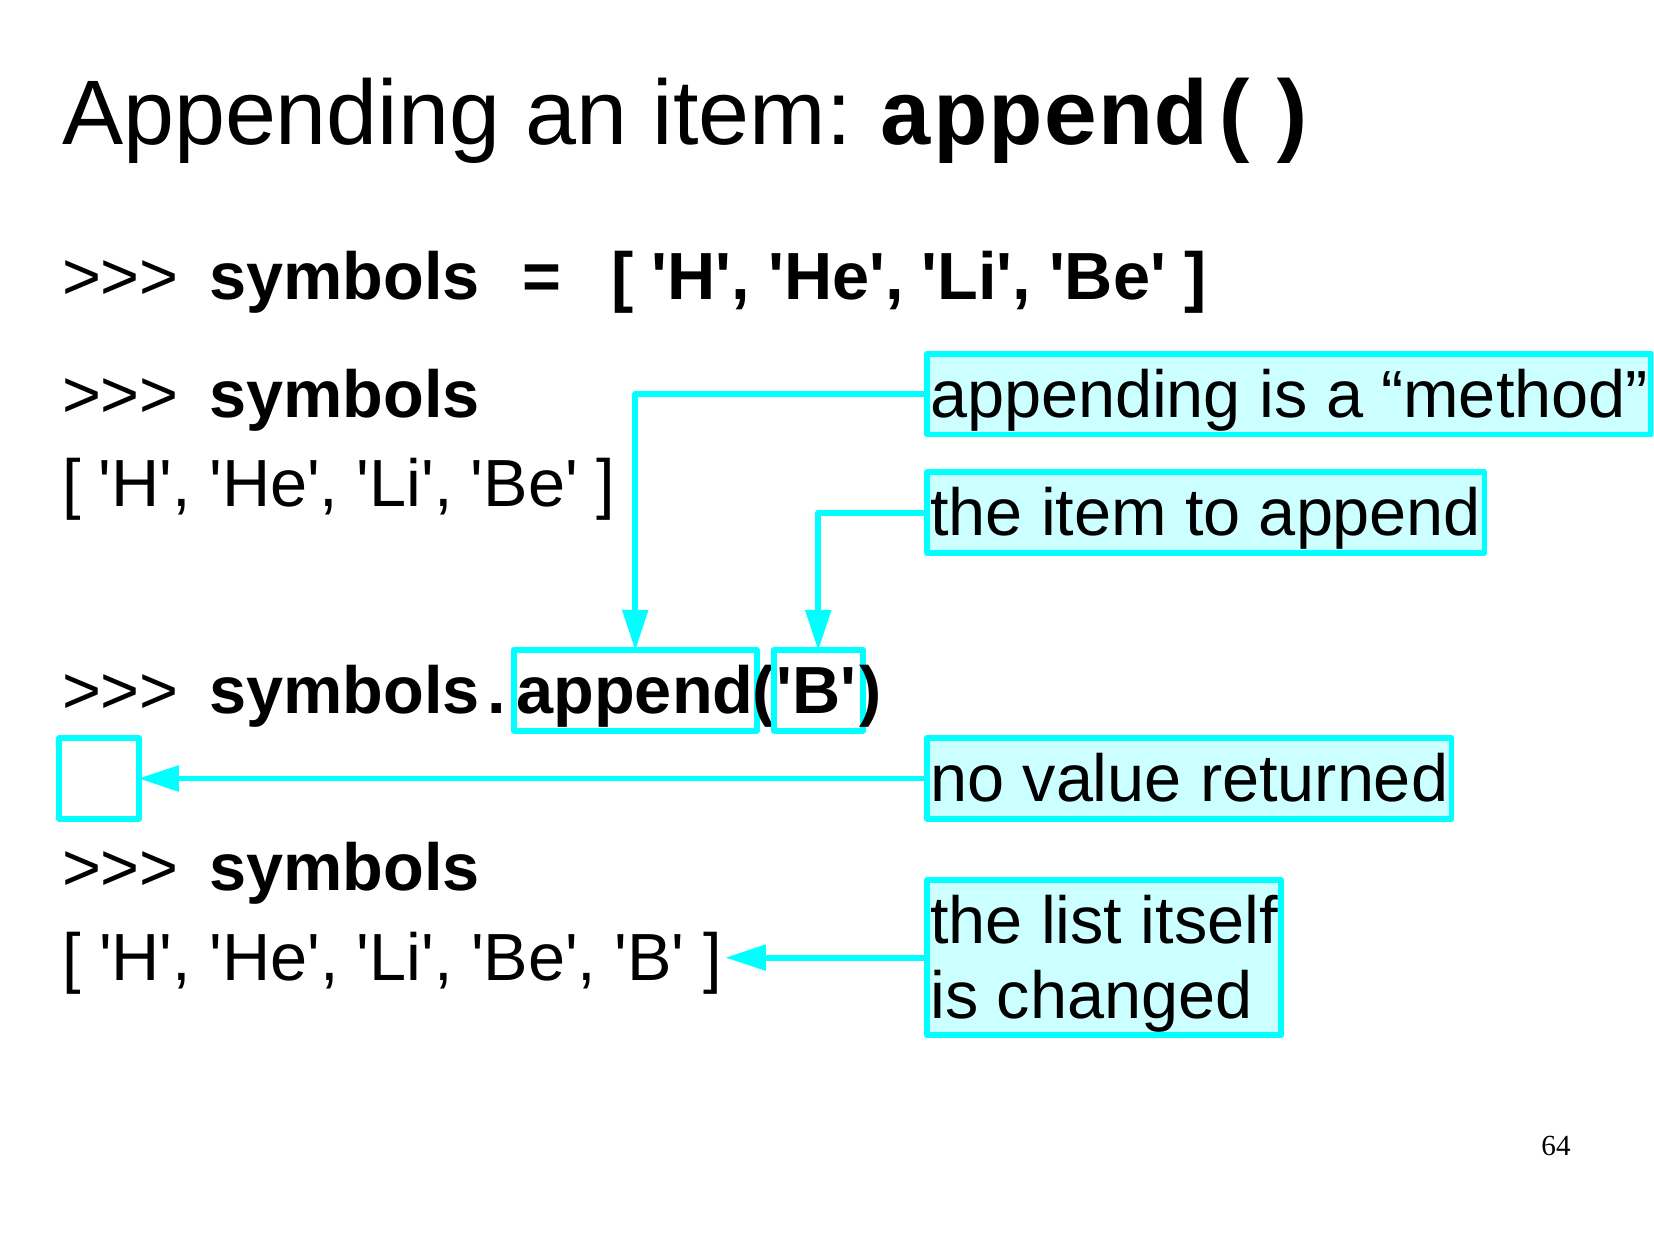

Appending an item: append()
>>>
symbols
=
[ 'H', 'He', 'Li', 'Be' ]
appending is a “method”
>>>
symbols
[ 'H', 'He', 'Li', 'Be' ]
the item to append
>>>
symbols
.
append
(
'B'
)
no value returned
>>>
symbols
the list itself
is changed
[ 'H', 'He', 'Li', 'Be', 'B' ]
64